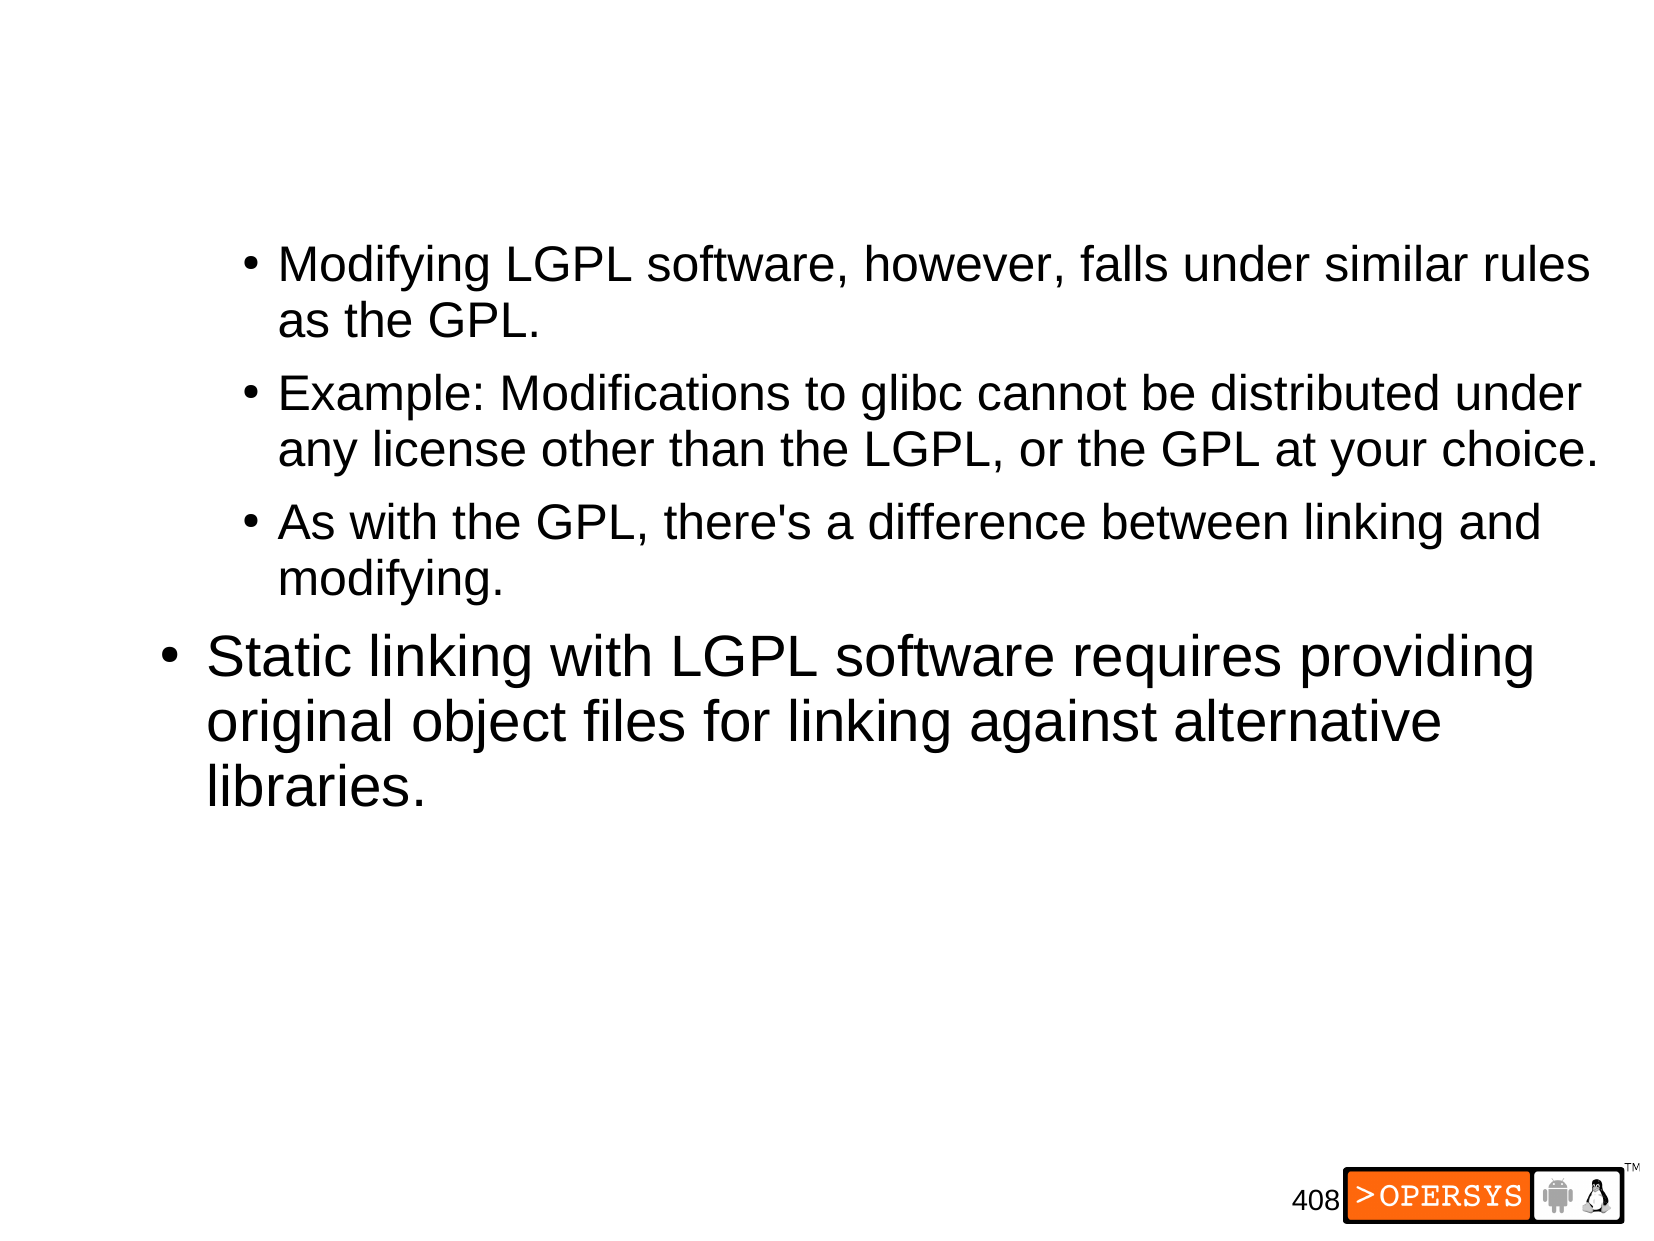

# Modifying LGPL software, however, falls under similar rules as the GPL.
Example: Modifications to glibc cannot be distributed under any license other than the LGPL, or the GPL at your choice.
As with the GPL, there's a difference between linking and modifying.
Static linking with LGPL software requires providing original object files for linking against alternative libraries.